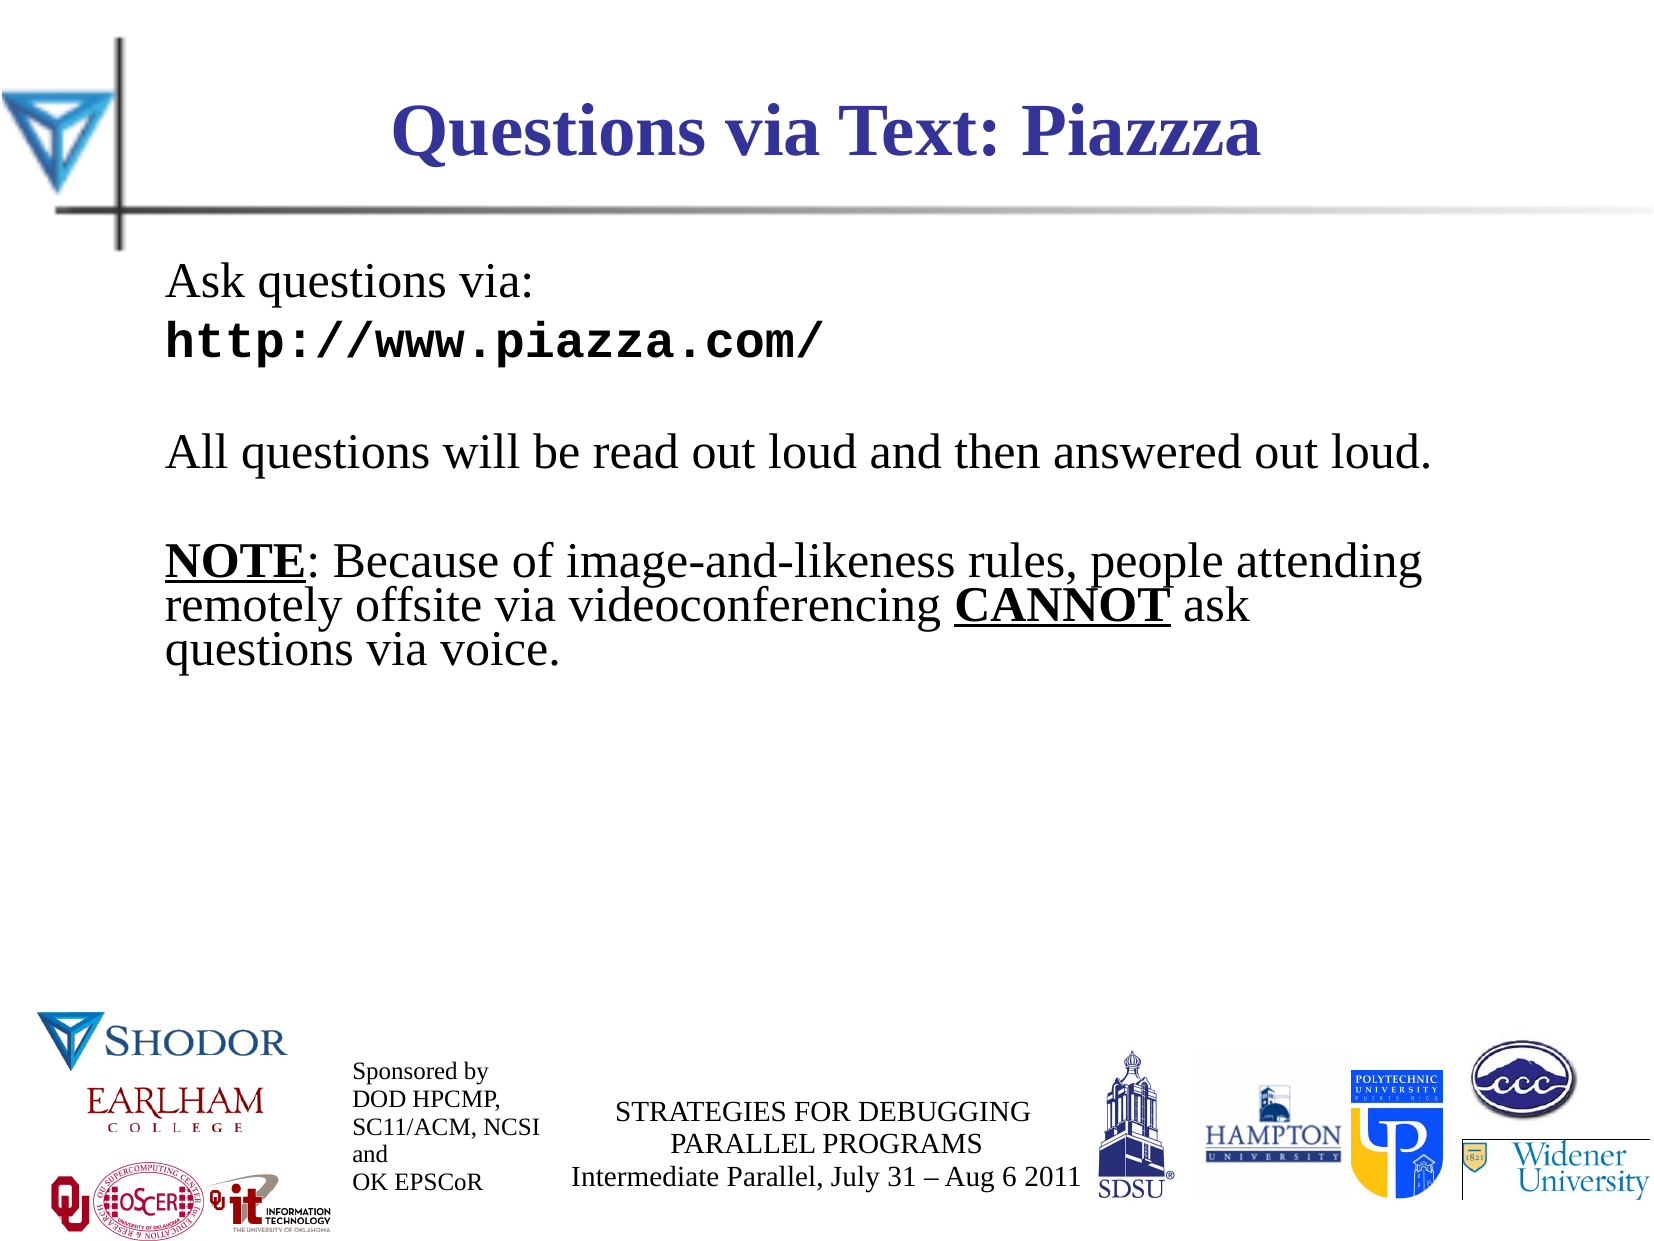

# Questions via Text: Piazzza
Ask questions via:
http://www.piazza.com/
All questions will be read out loud and then answered out loud.
NOTE: Because of image-and-likeness rules, people attending remotely offsite via videoconferencing CANNOT ask questions via voice.
Sponsored by DOD HPCMP, SC11/ACM, NCSI and
OK EPSCoR
STRATEGIES FOR DEBUGGING
PARALLEL PROGRAMS
Intermediate Parallel, July 31 – Aug 6 2011